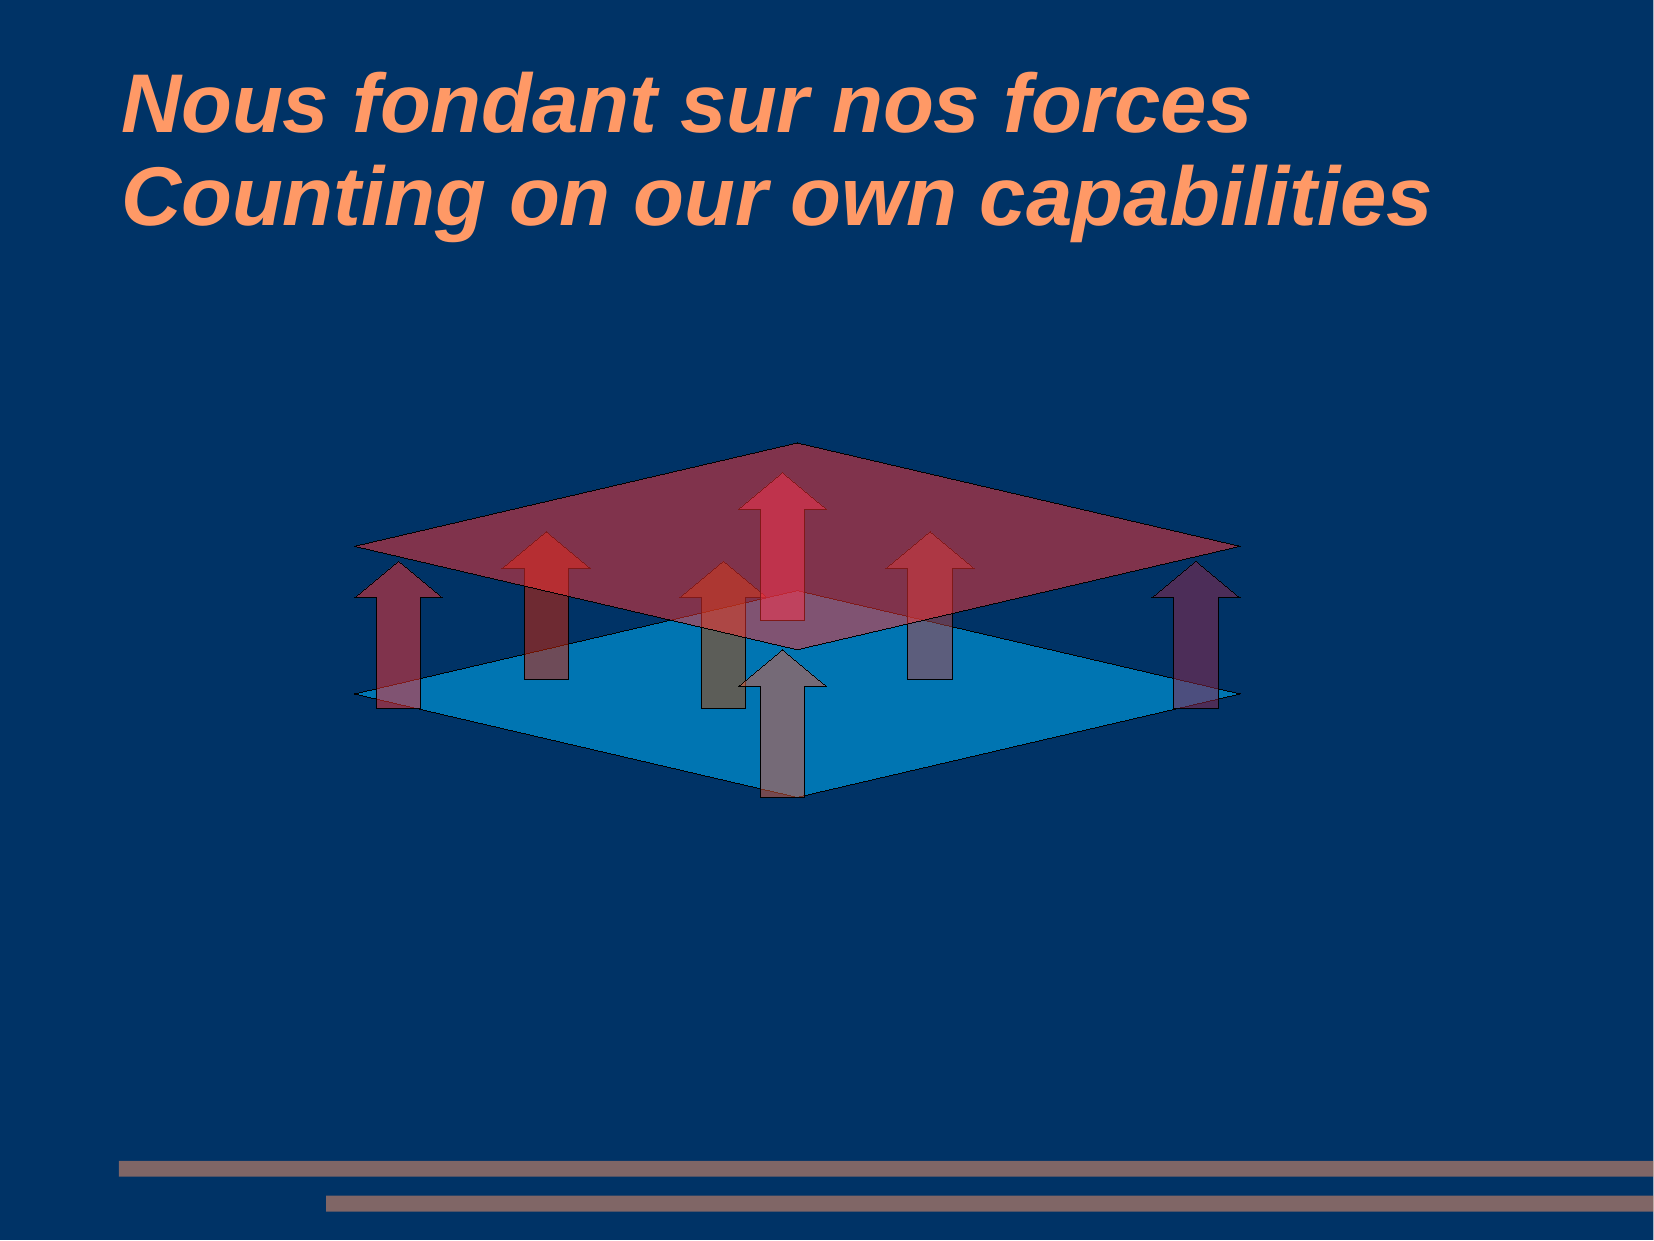

# Nous fondant sur nos forces Counting on our own capabilities